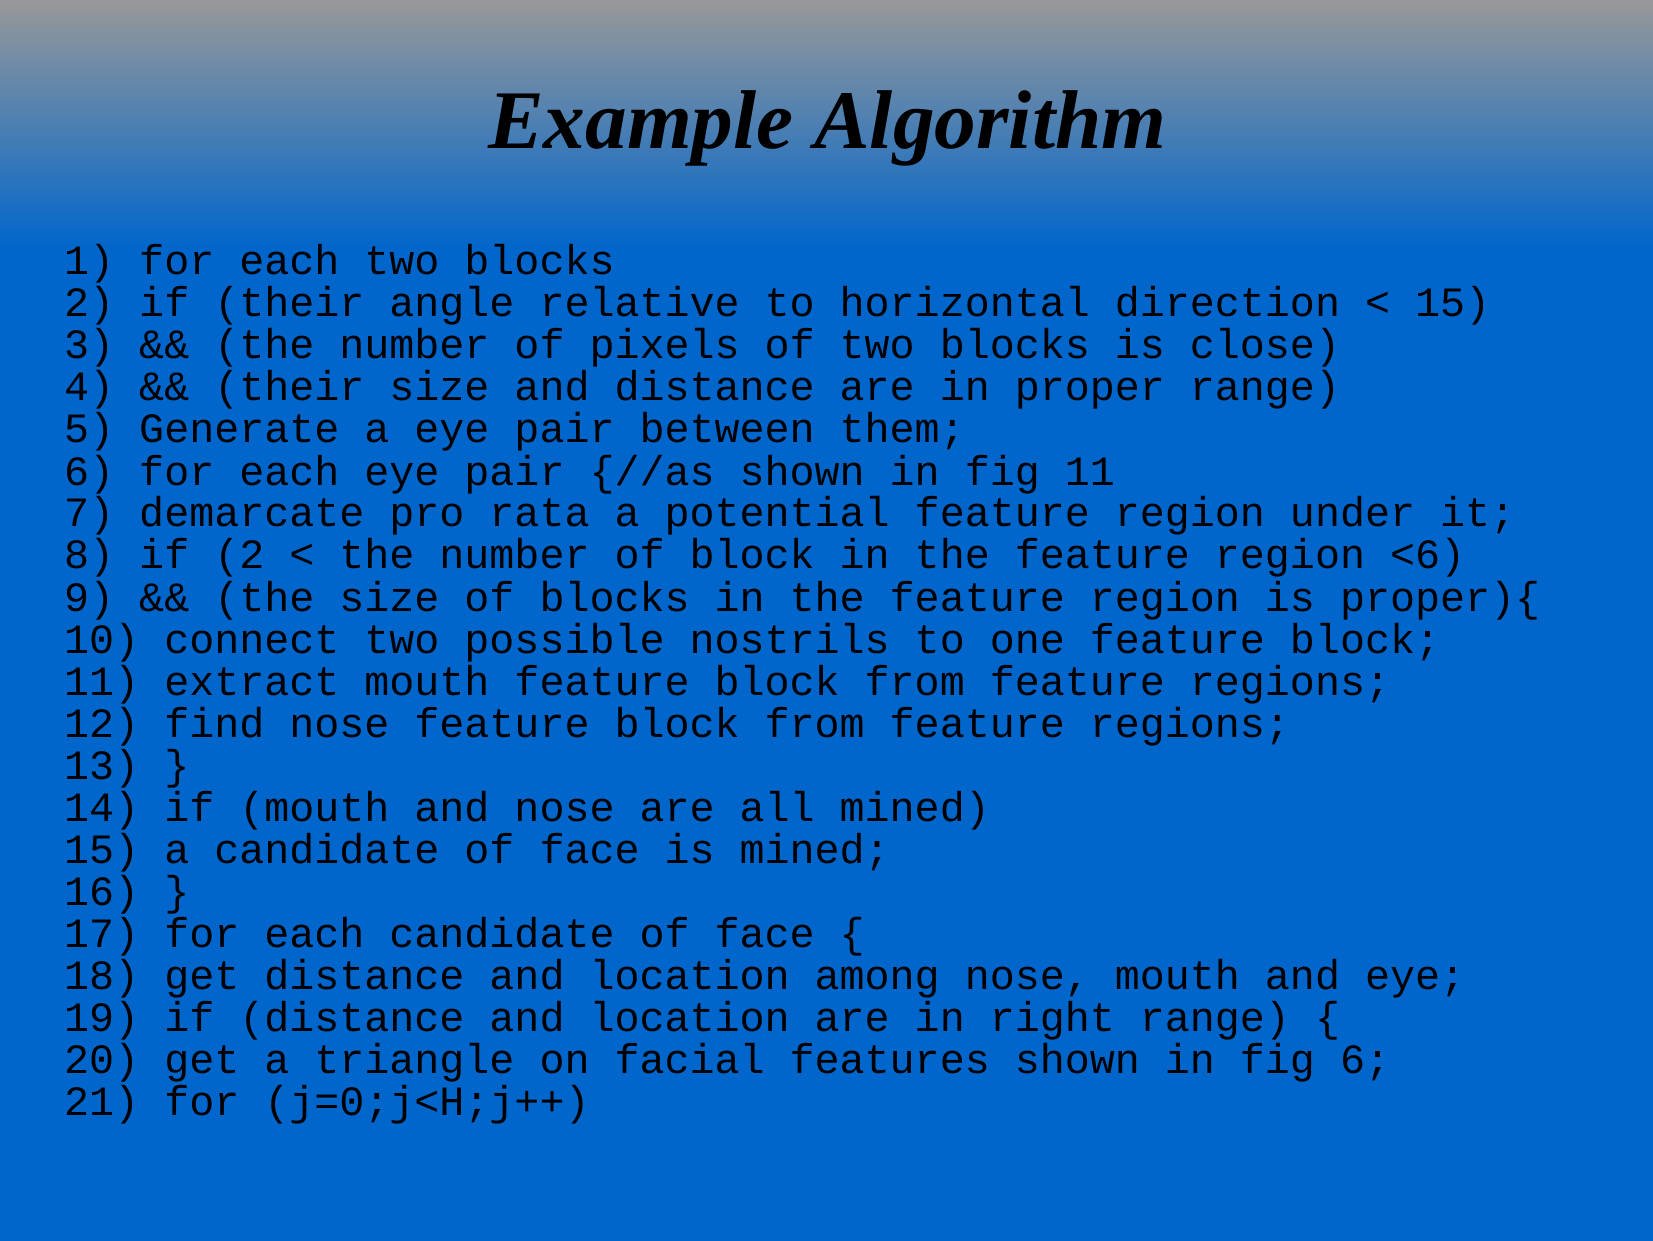

Example Algorithm
1) for each two blocks
2) if (their angle relative to horizontal direction < 15)
3) && (the number of pixels of two blocks is close)
4) && (their size and distance are in proper range)
5) Generate a eye pair between them;
6) for each eye pair {//as shown in fig 11
7) demarcate pro rata a potential feature region under it;
8) if (2 < the number of block in the feature region <6)
9) && (the size of blocks in the feature region is proper){
10) connect two possible nostrils to one feature block;
11) extract mouth feature block from feature regions;
12) find nose feature block from feature regions;
13) }
14) if (mouth and nose are all mined)
15) a candidate of face is mined;
16) }
17) for each candidate of face {
18) get distance and location among nose, mouth and eye;
19) if (distance and location are in right range) {
20) get a triangle on facial features shown in fig 6;
21) for (j=0;j<H;j++)